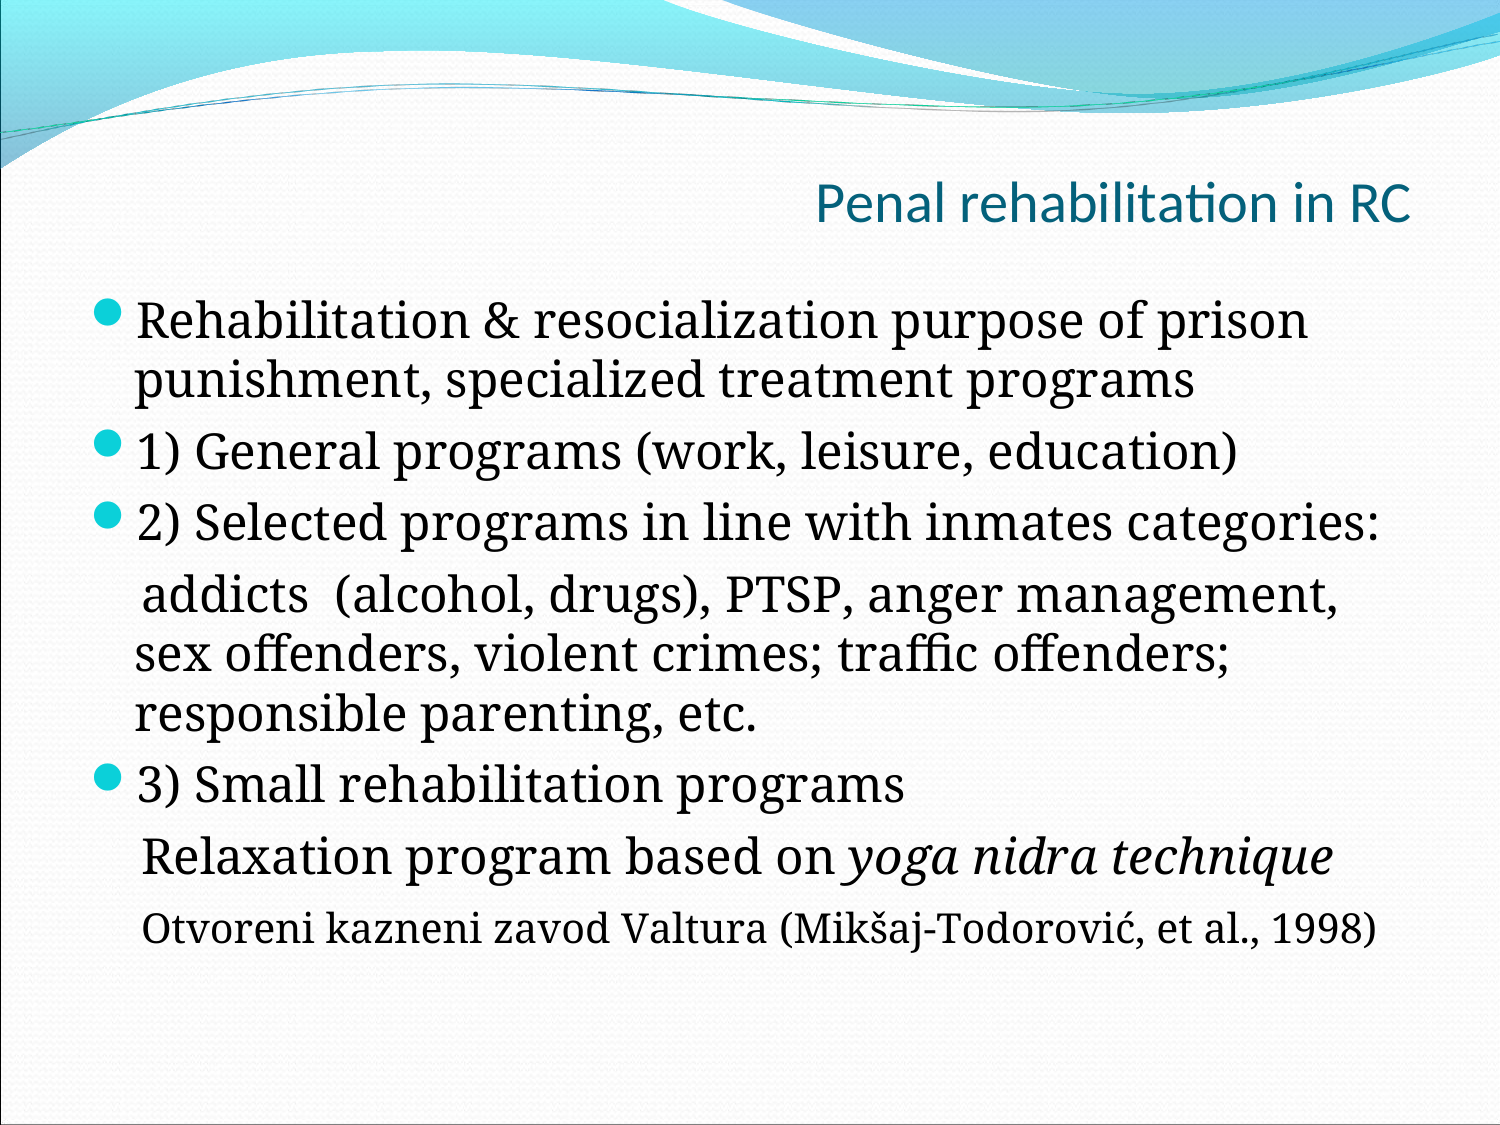

# Penal rehabilitation in RC
Rehabilitation & resocialization purpose of prison punishment, specialized treatment programs
1) General programs (work, leisure, education)
2) Selected programs in line with inmates categories:
 addicts (alcohol, drugs), PTSP, anger management, sex offenders, violent crimes; traffic offenders; responsible parenting, etc.
3) Small rehabilitation programs
 Relaxation program based on yoga nidra technique
 Otvoreni kazneni zavod Valtura (Mikšaj-Todorović, et al., 1998)